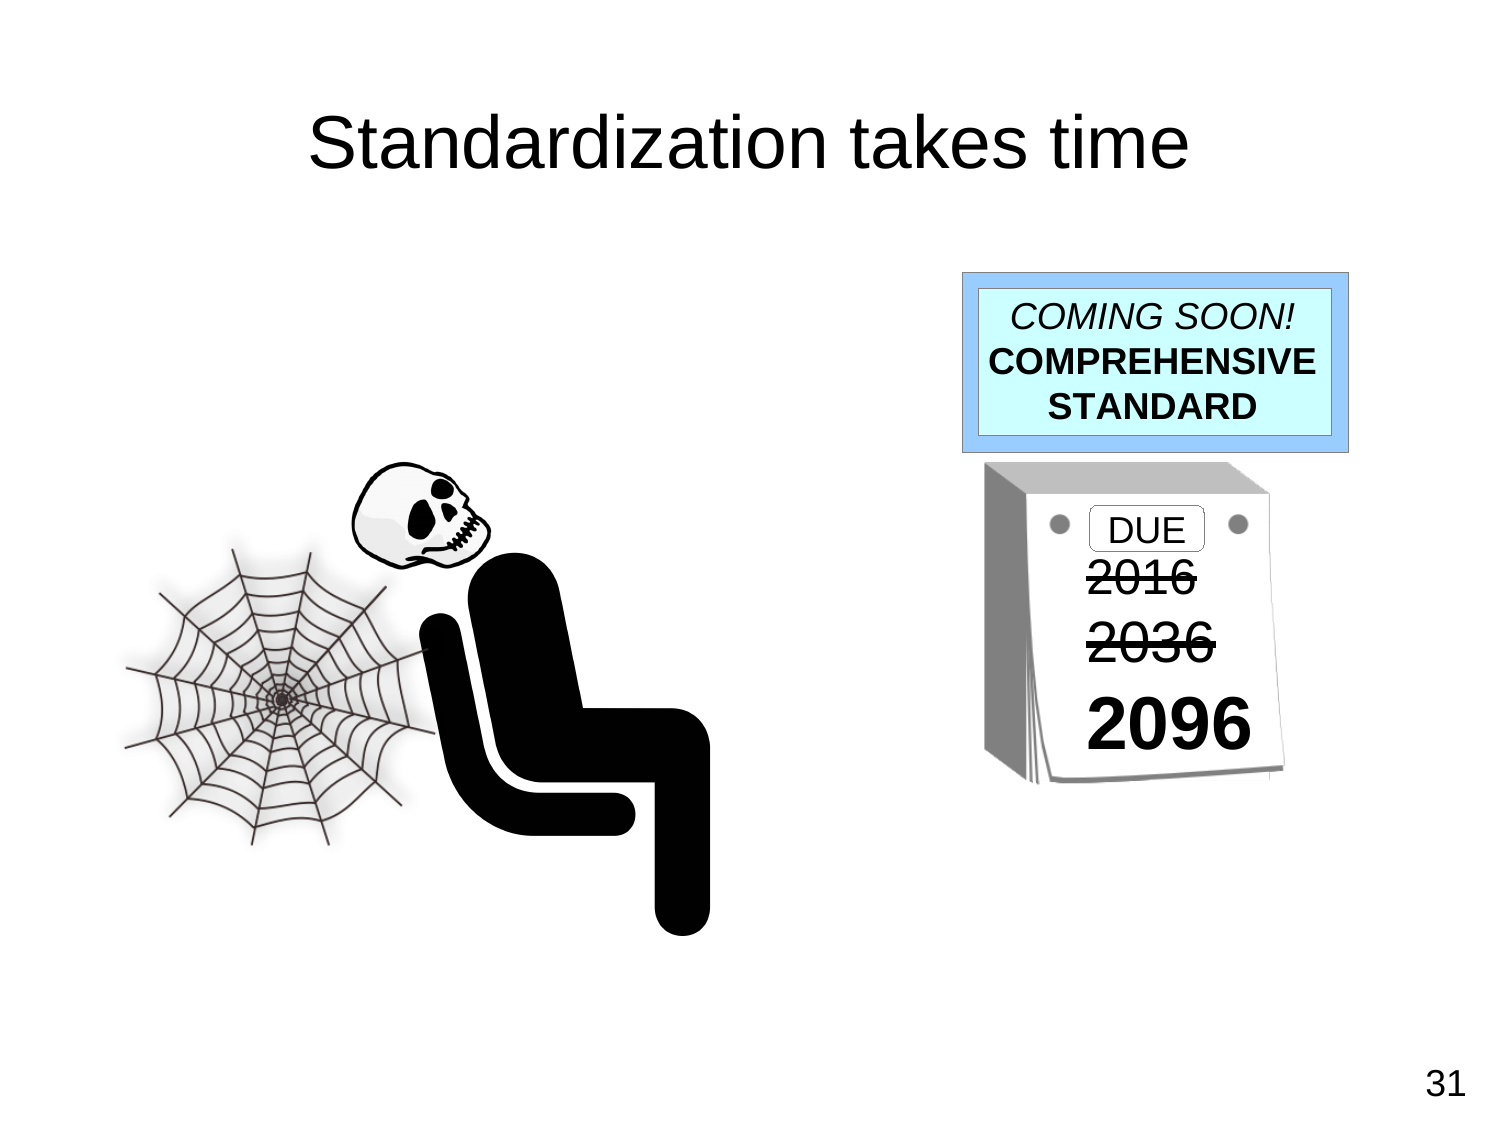

# Standardization takes time
COMING SOON!
COMPREHENSIVE
STANDARD
DUE
2016
2036
2096
31